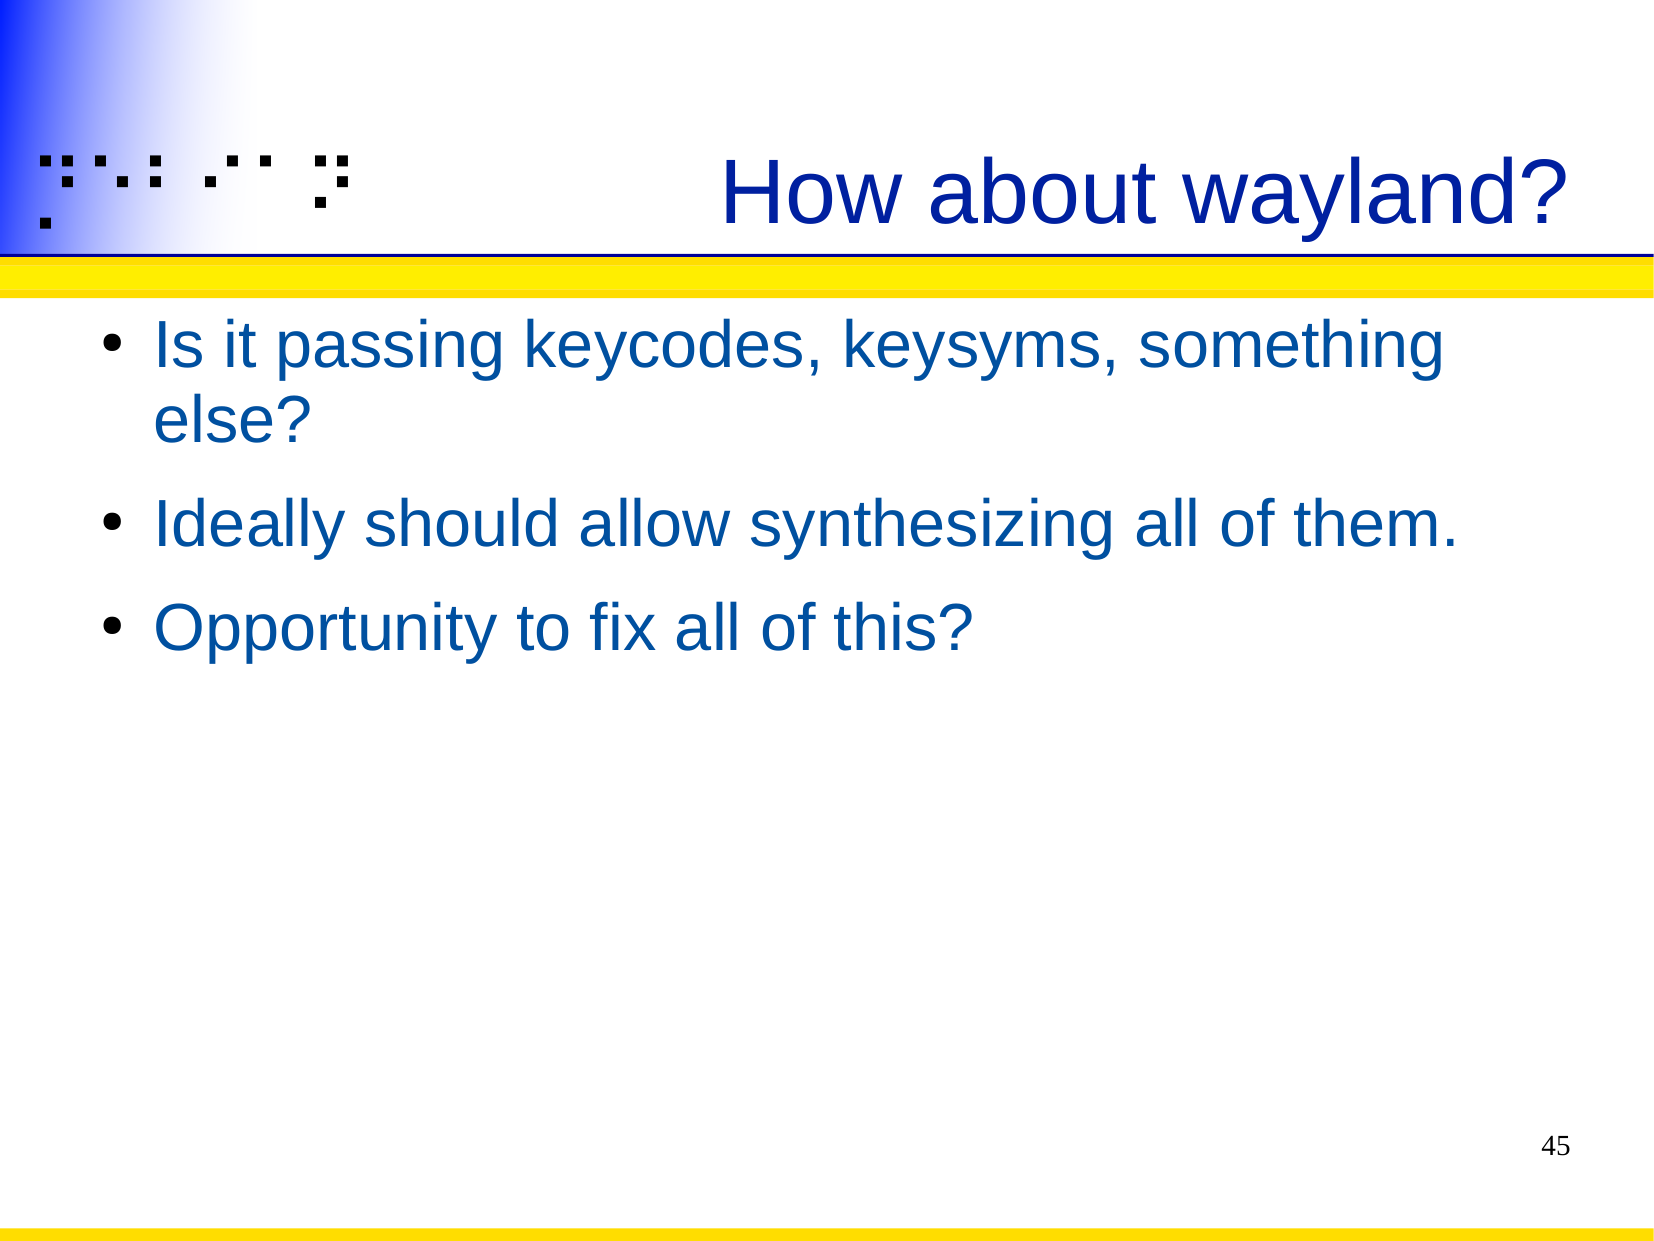

# How about wayland?
Is it passing keycodes, keysyms, something else?
Ideally should allow synthesizing all of them.
Opportunity to fix all of this?
45